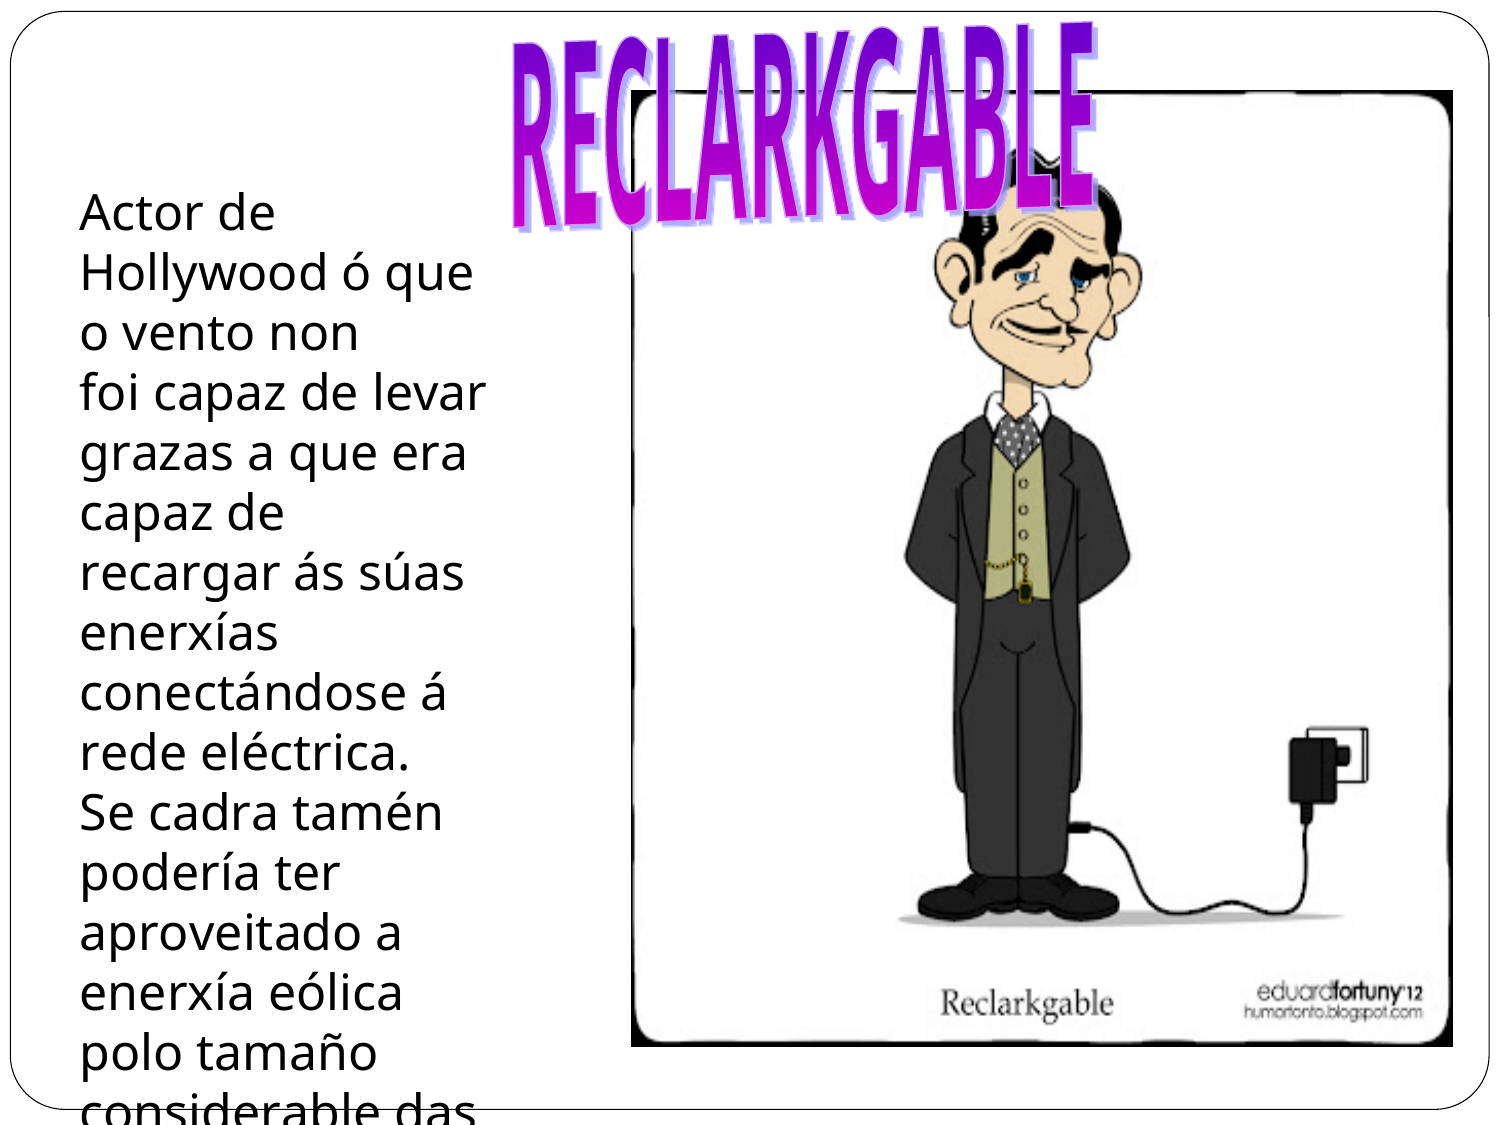

RECLARKGABLE
Actor de Hollywood ó que o vento non
foi capaz de levar grazas a que era capaz de recargar ás súas enerxías conectándose á rede eléctrica.
Se cadra tamén podería ter aproveitado a enerxía eólica polo tamaño considerable das súas orellas.
Advertencia: non é o pai de Clark Kent!